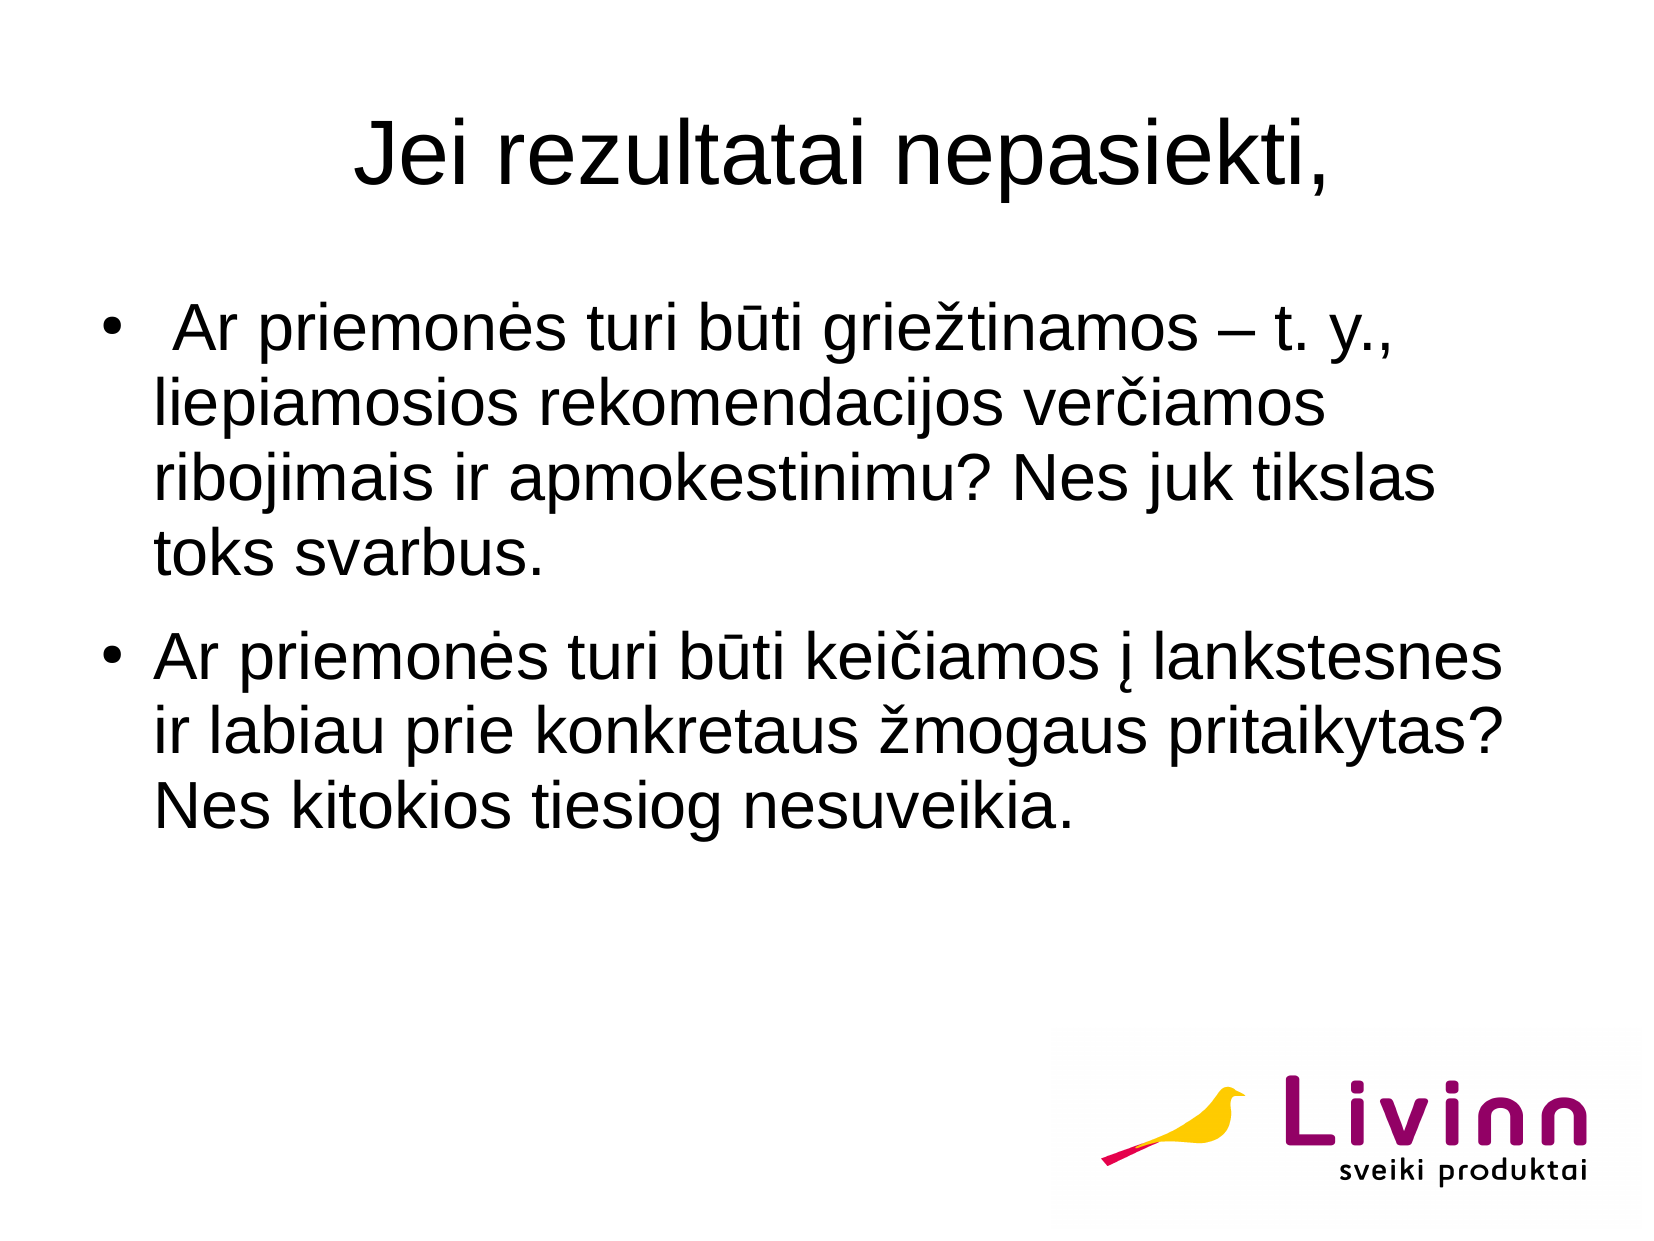

# Jei rezultatai nepasiekti,
 Ar priemonės turi būti griežtinamos – t. y., liepiamosios rekomendacijos verčiamos ribojimais ir apmokestinimu? Nes juk tikslas toks svarbus.
Ar priemonės turi būti keičiamos į lankstesnes ir labiau prie konkretaus žmogaus pritaikytas? Nes kitokios tiesiog nesuveikia.